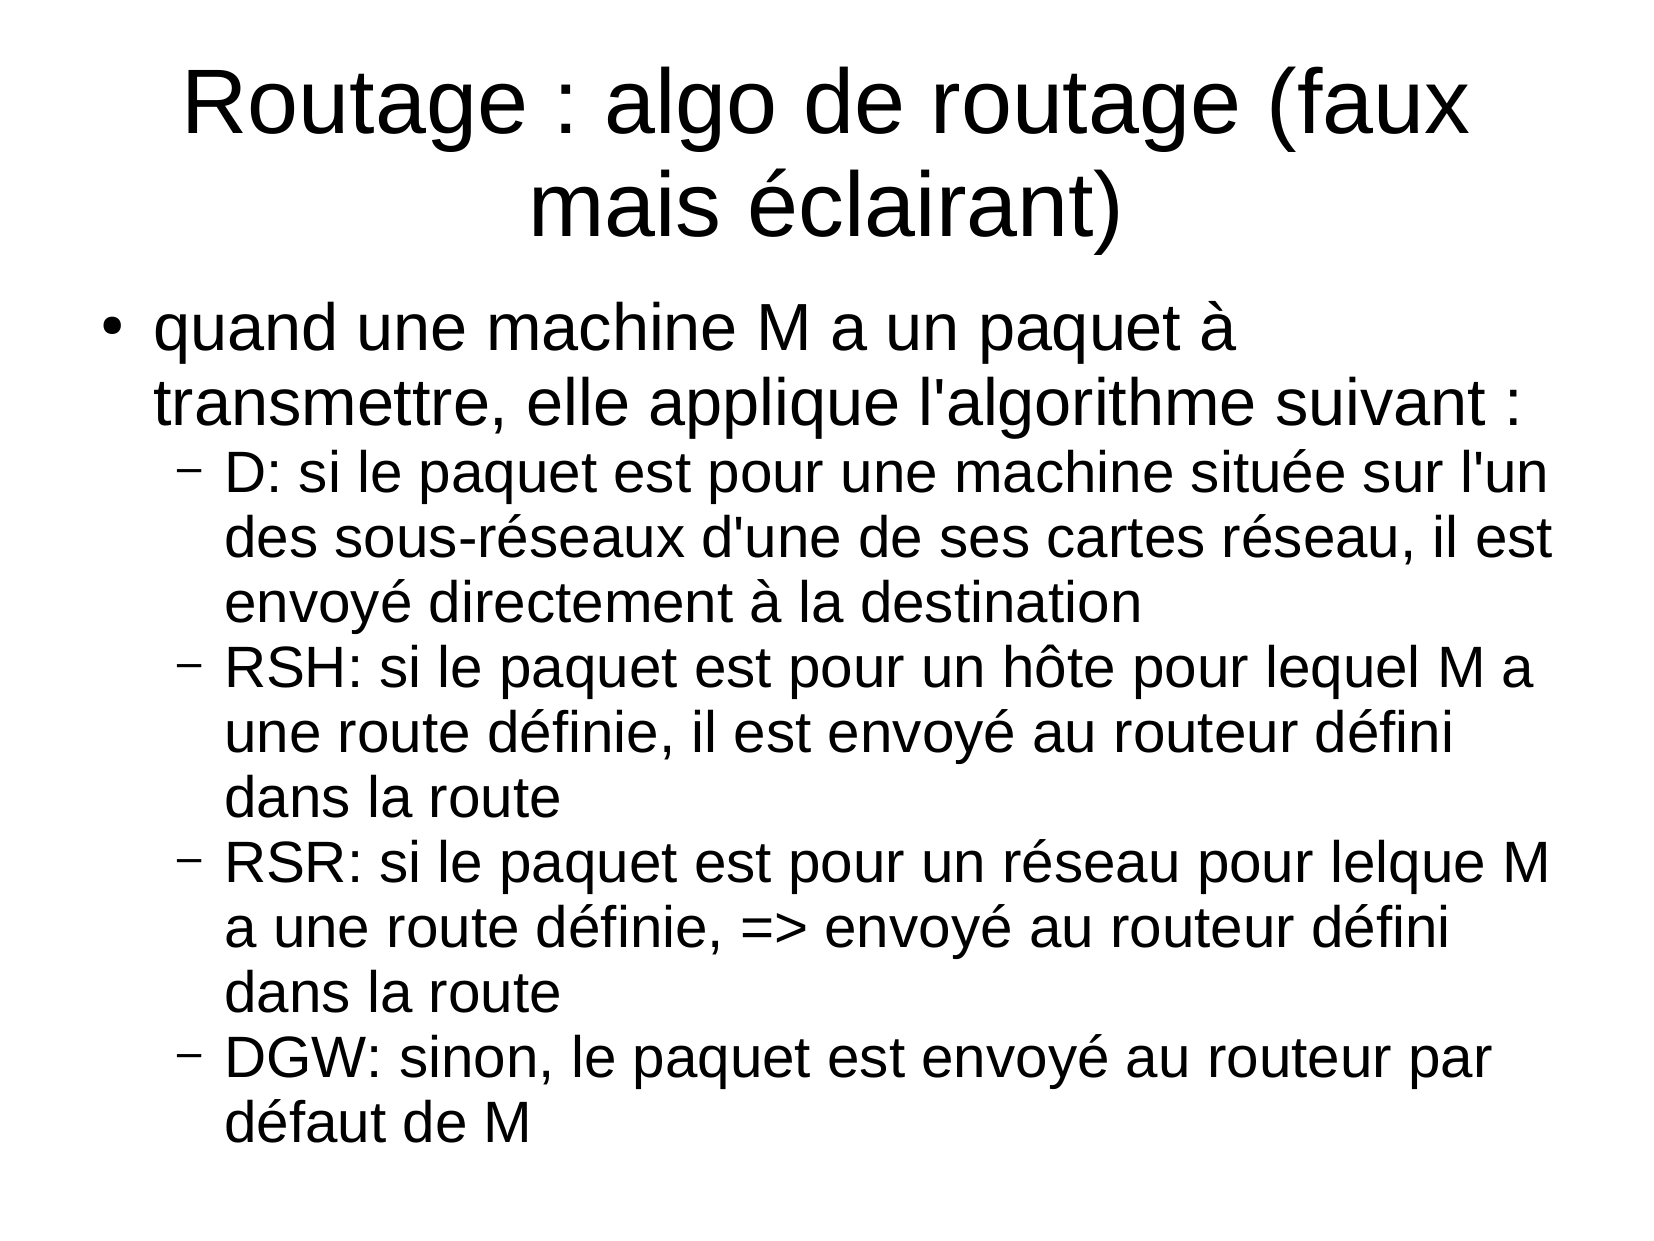

# Routage : algo de routage (faux mais éclairant)
quand une machine M a un paquet à transmettre, elle applique l'algorithme suivant :
D: si le paquet est pour une machine située sur l'un des sous-réseaux d'une de ses cartes réseau, il est envoyé directement à la destination
RSH: si le paquet est pour un hôte pour lequel M a une route définie, il est envoyé au routeur défini dans la route
RSR: si le paquet est pour un réseau pour lelque M a une route définie, => envoyé au routeur défini dans la route
DGW: sinon, le paquet est envoyé au routeur par défaut de M